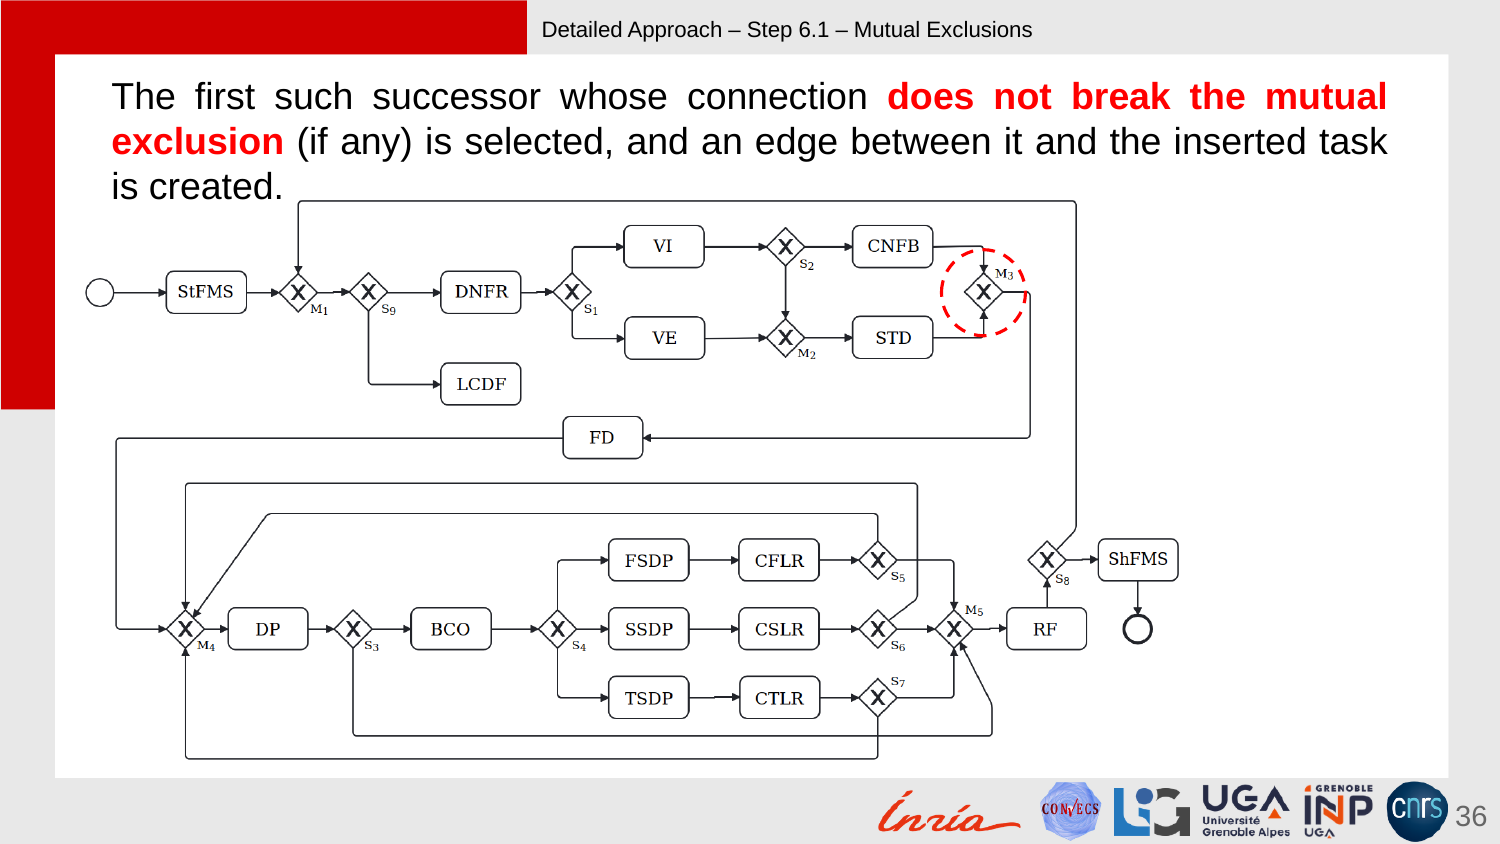

# Detailed Approach – Step 6.1 – Mutual Exclusions
The first such successor whose connection does not break the mutual exclusion (if any) is selected, and an edge between it and the inserted task is created.
36